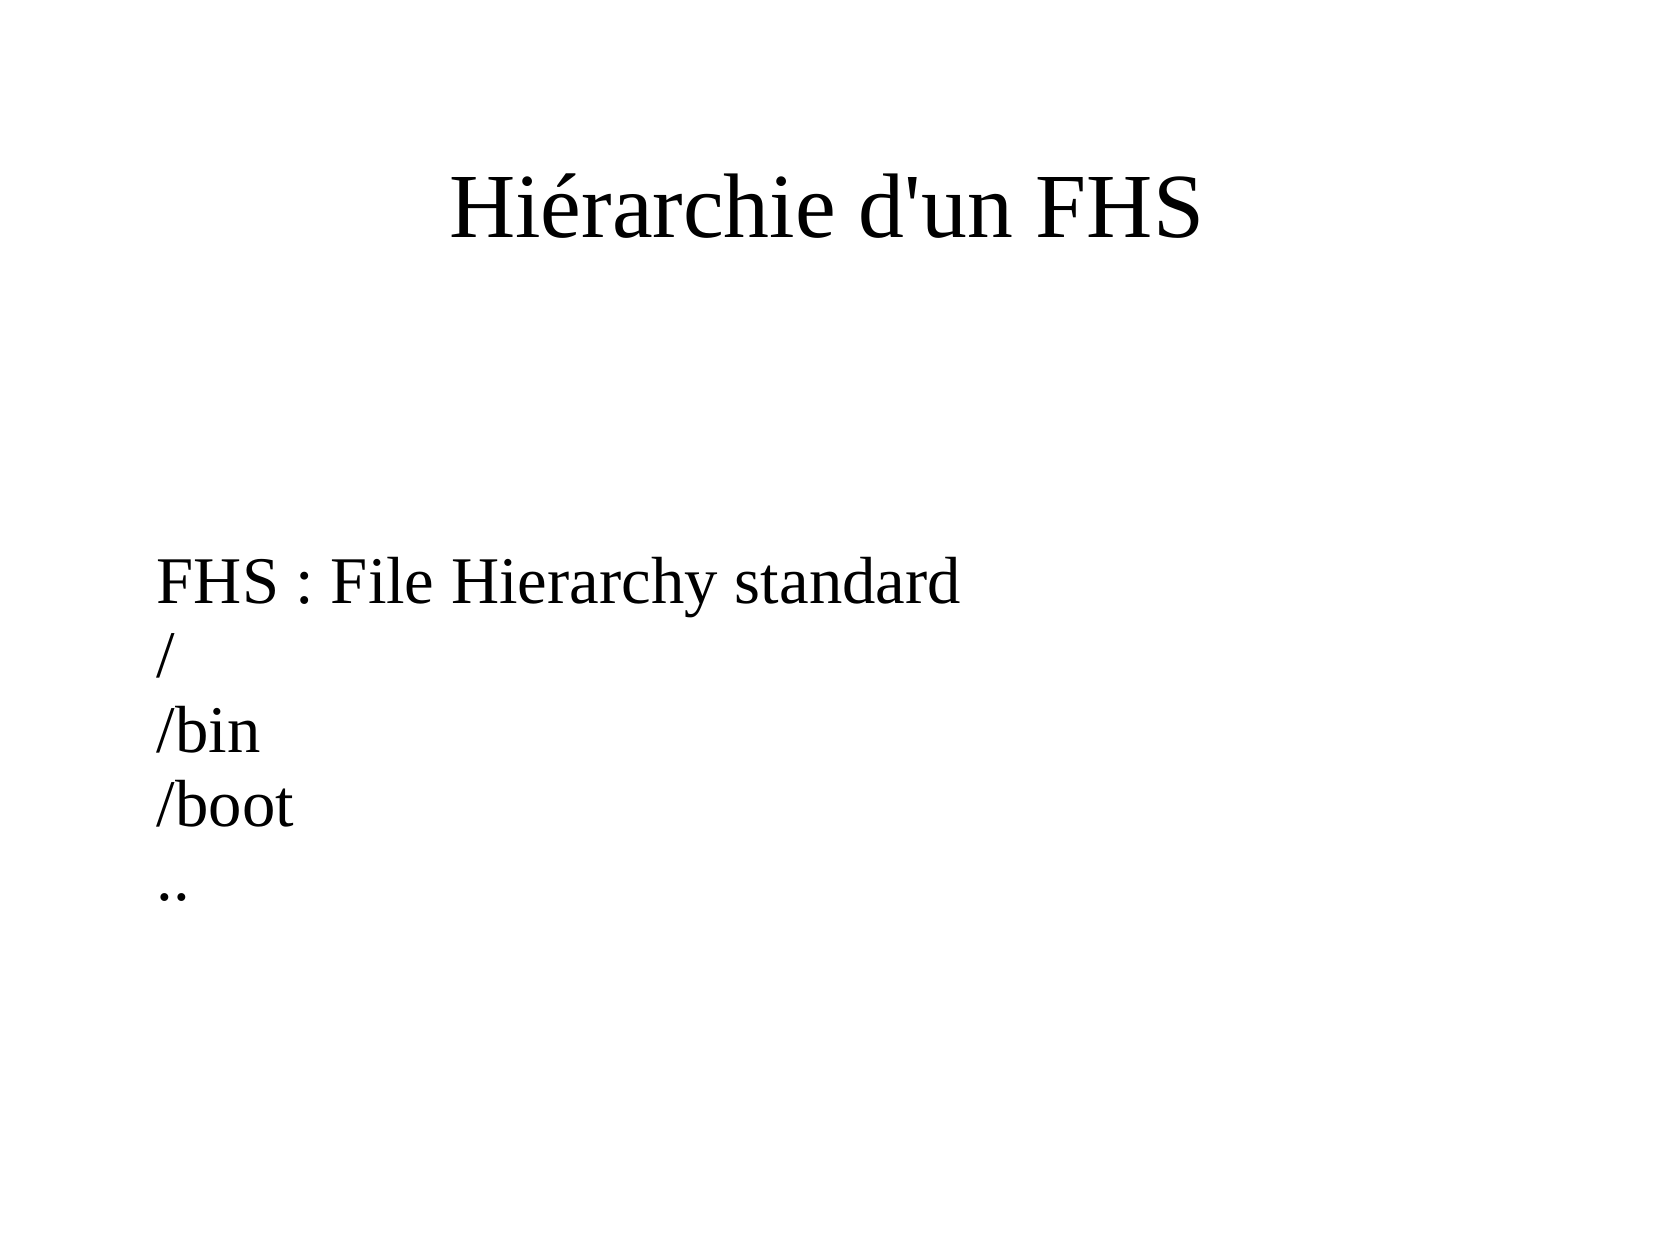

# Hiérarchie d'un FHS
FHS : File Hierarchy standard
/
/bin
/boot
..